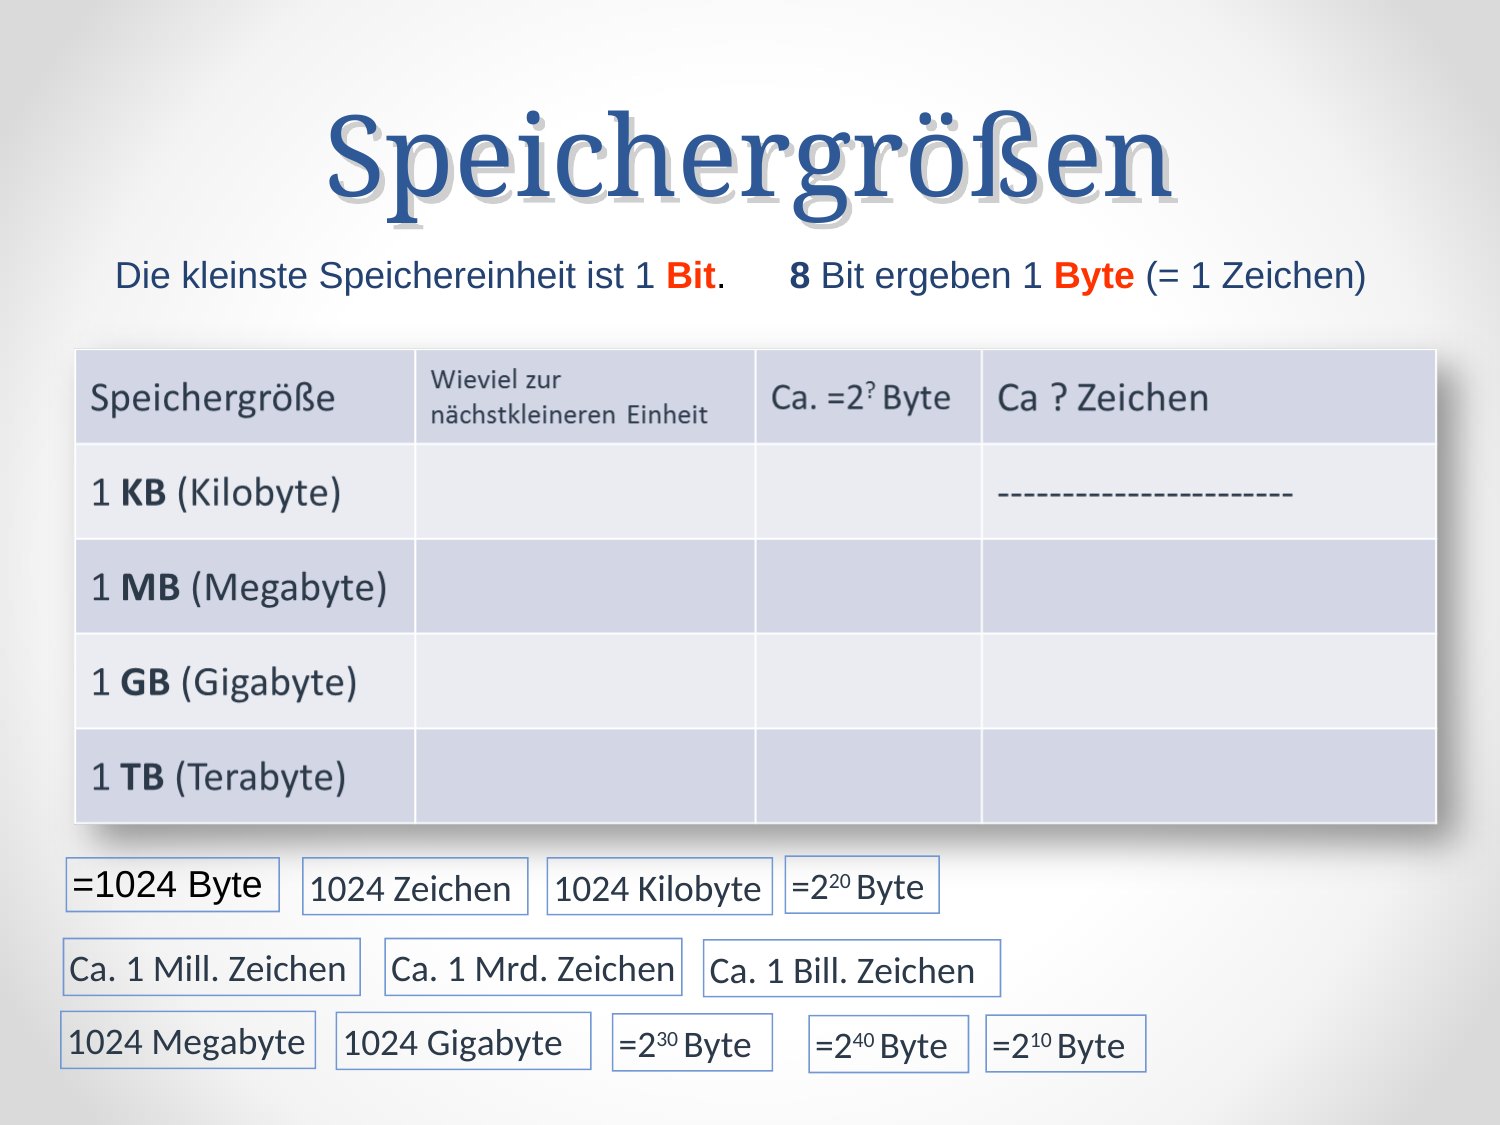

# Speichergrößen
Die kleinste Speichereinheit ist 1 Bit. 8 Bit ergeben 1 Byte (= 1 Zeichen)
=220 Byte
=1024 Byte
1024 Zeichen
1024 Kilobyte
Ca. 1 Mill. Zeichen
Ca. 1 Mrd. Zeichen
Ca. 1 Bill. Zeichen
1024 Megabyte
1024 Gigabyte
=230 Byte
=210 Byte
=240 Byte